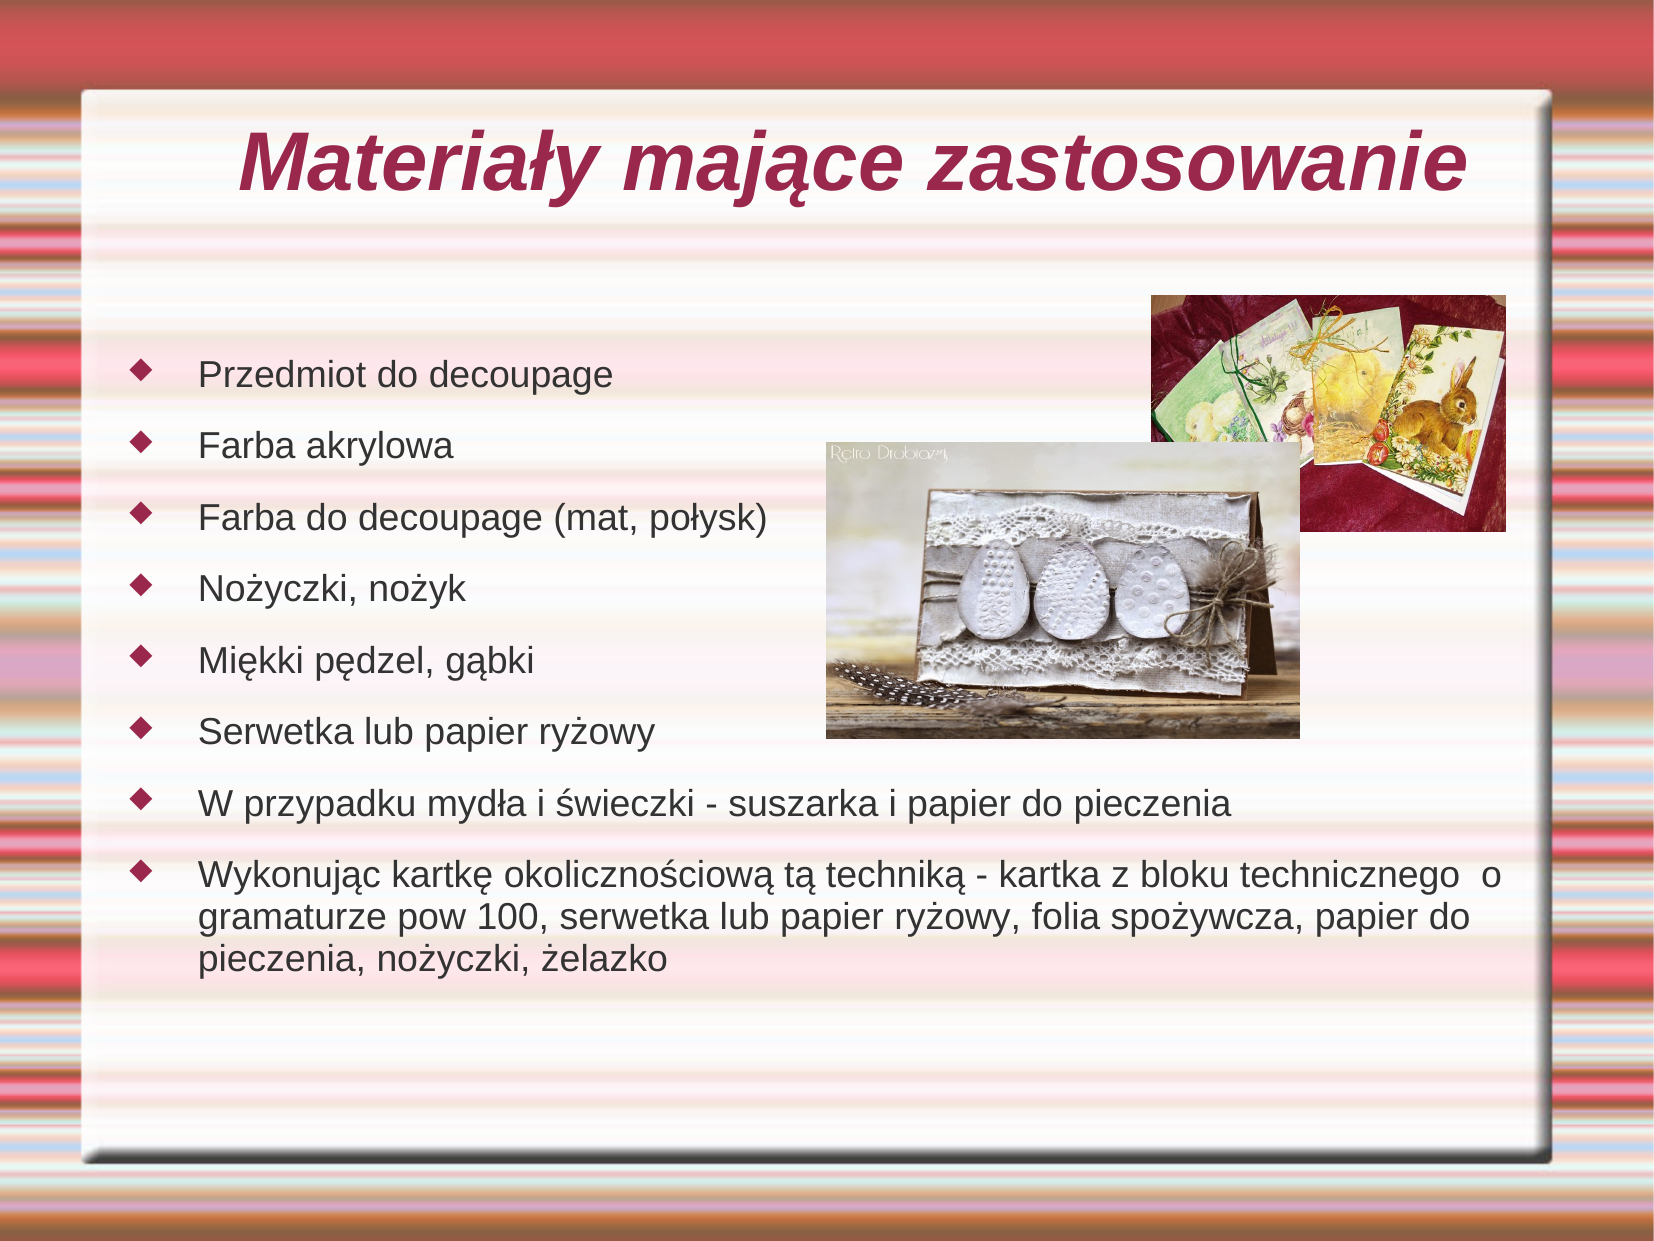

Materiały mające zastosowanie
# Przedmiot do decoupage
Farba akrylowa
Farba do decoupage (mat, połysk)
Nożyczki, nożyk
Miękki pędzel, gąbki
Serwetka lub papier ryżowy
W przypadku mydła i świeczki - suszarka i papier do pieczenia
Wykonując kartkę okolicznościową tą techniką - kartka z bloku technicznego o gramaturze pow 100, serwetka lub papier ryżowy, folia spożywcza, papier do pieczenia, nożyczki, żelazko